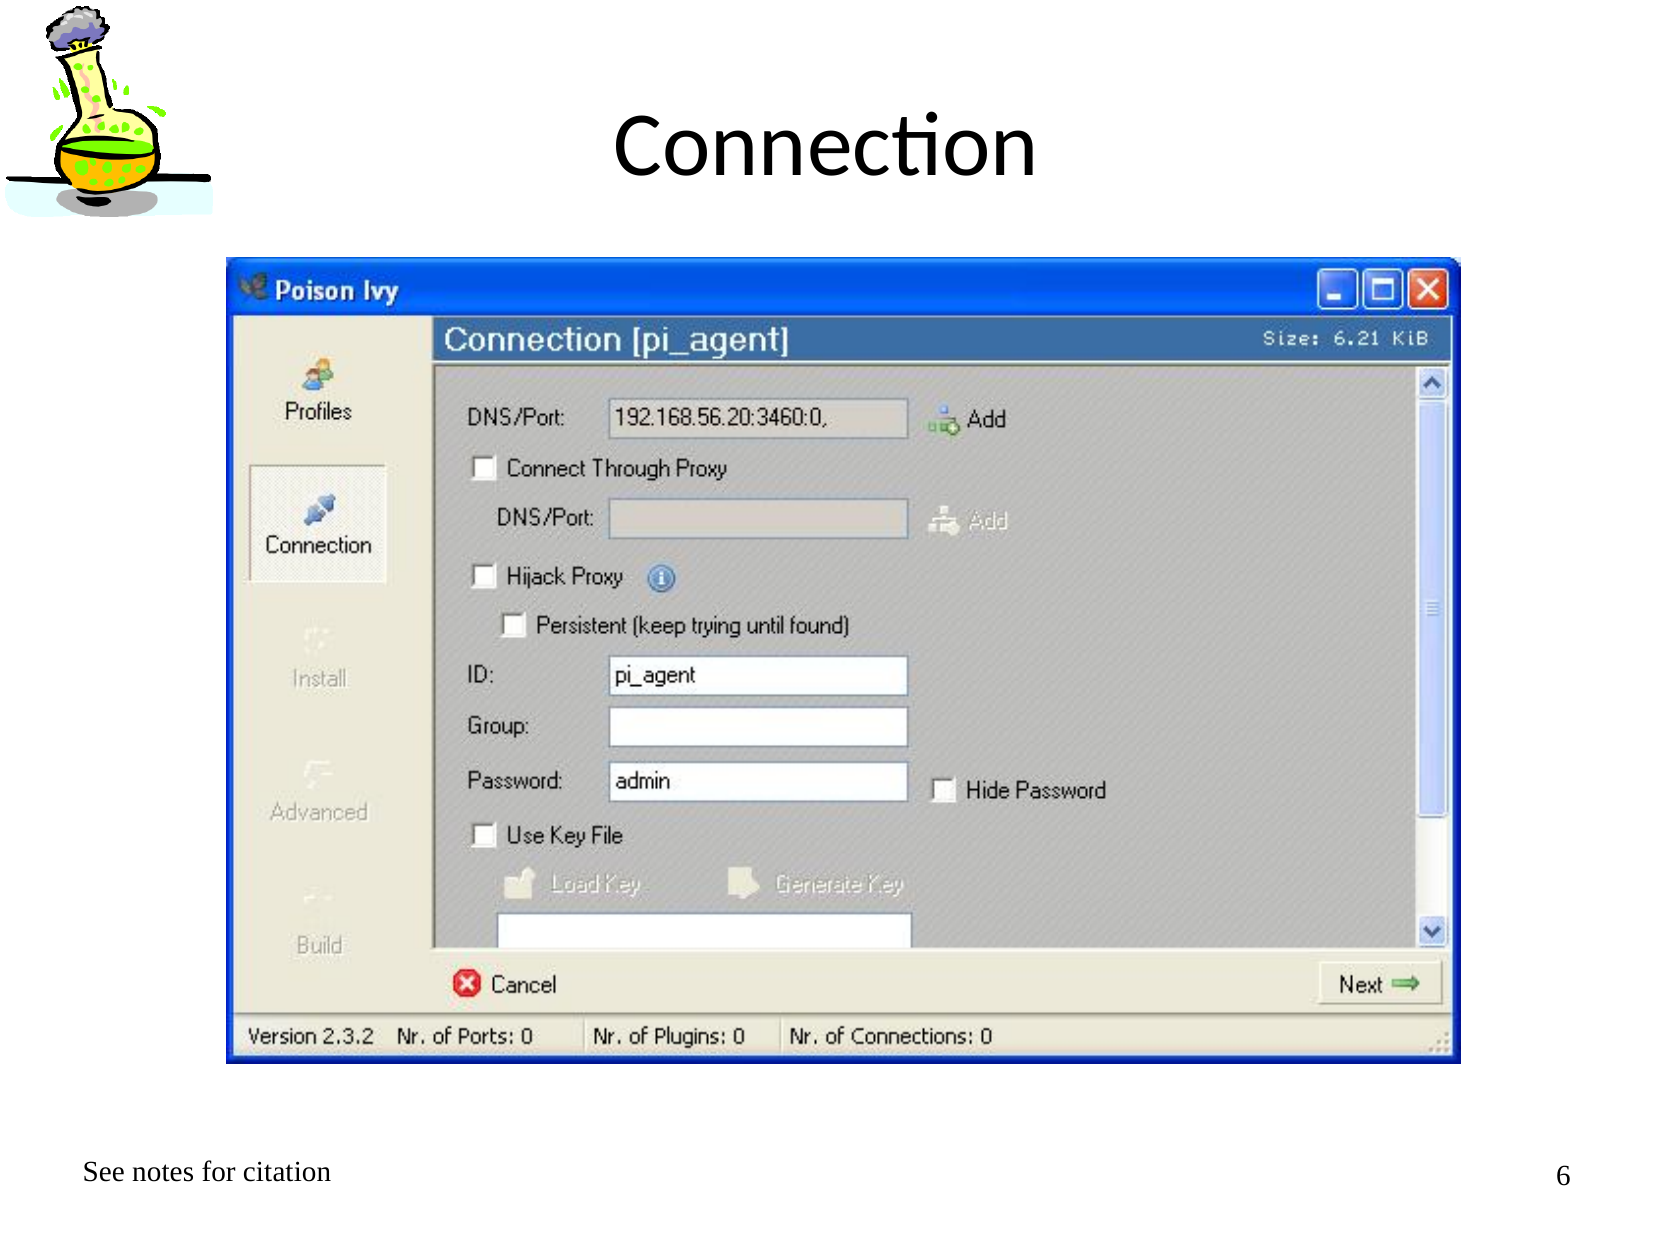

# Connection
See notes for citation
6